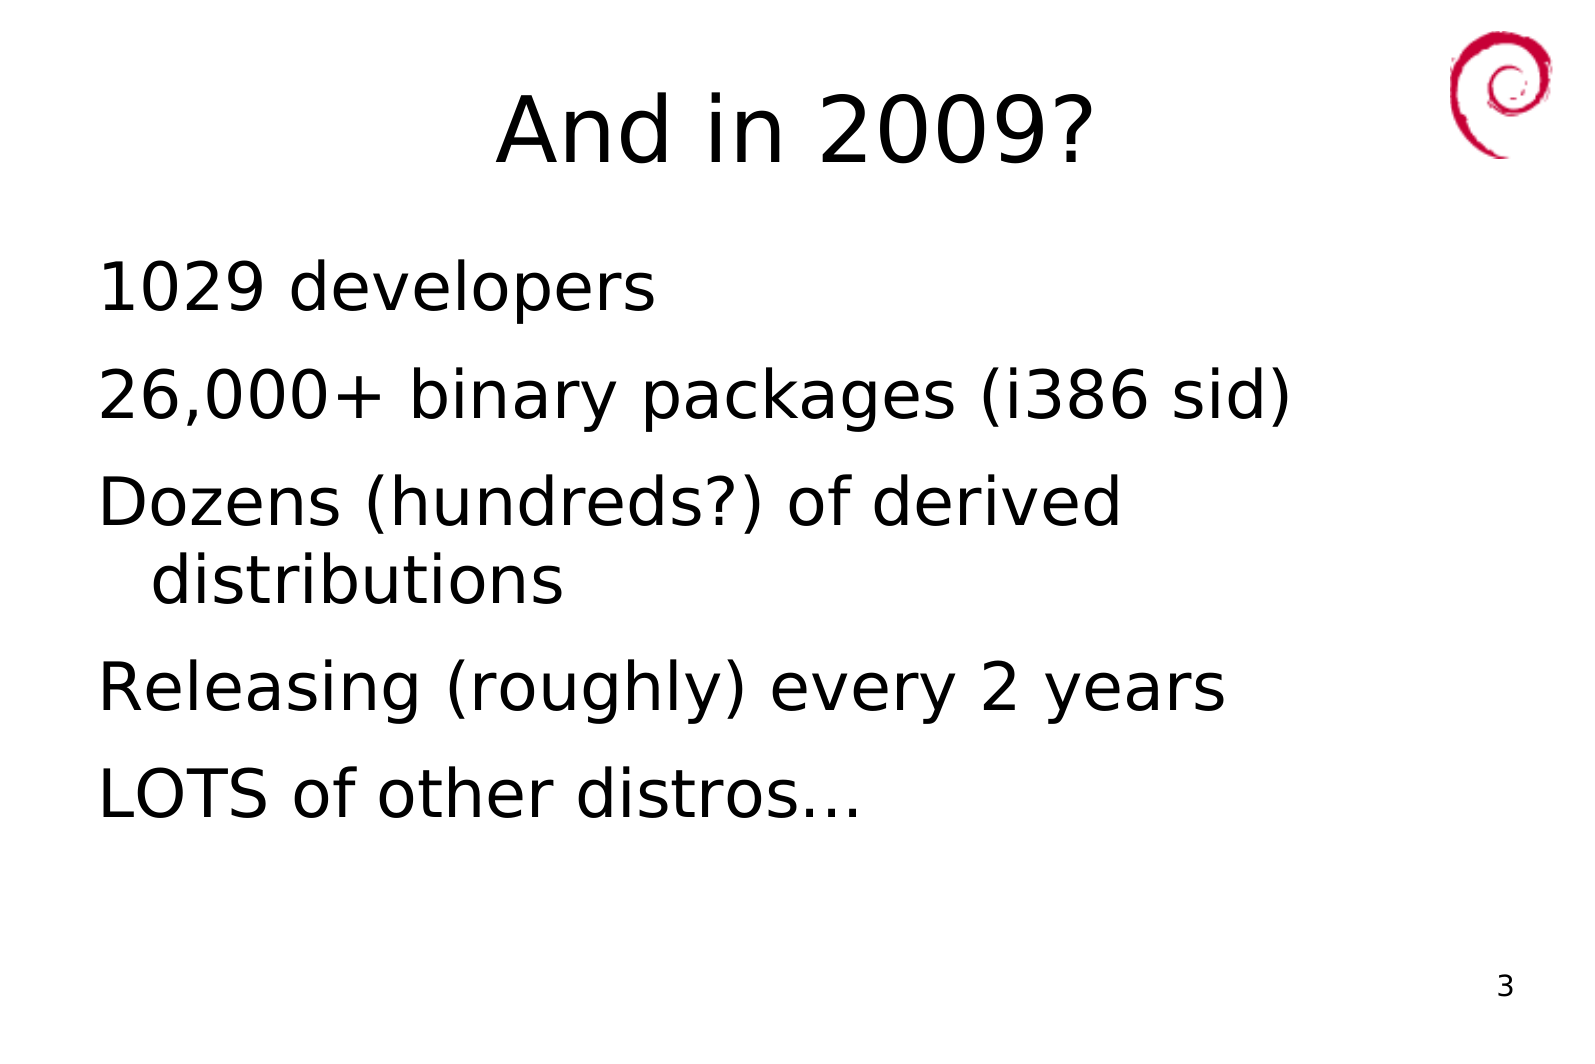

# And in 2009?
1029 developers
26,000+ binary packages (i386 sid)
Dozens (hundreds?) of derived distributions
Releasing (roughly) every 2 years
LOTS of other distros...
3